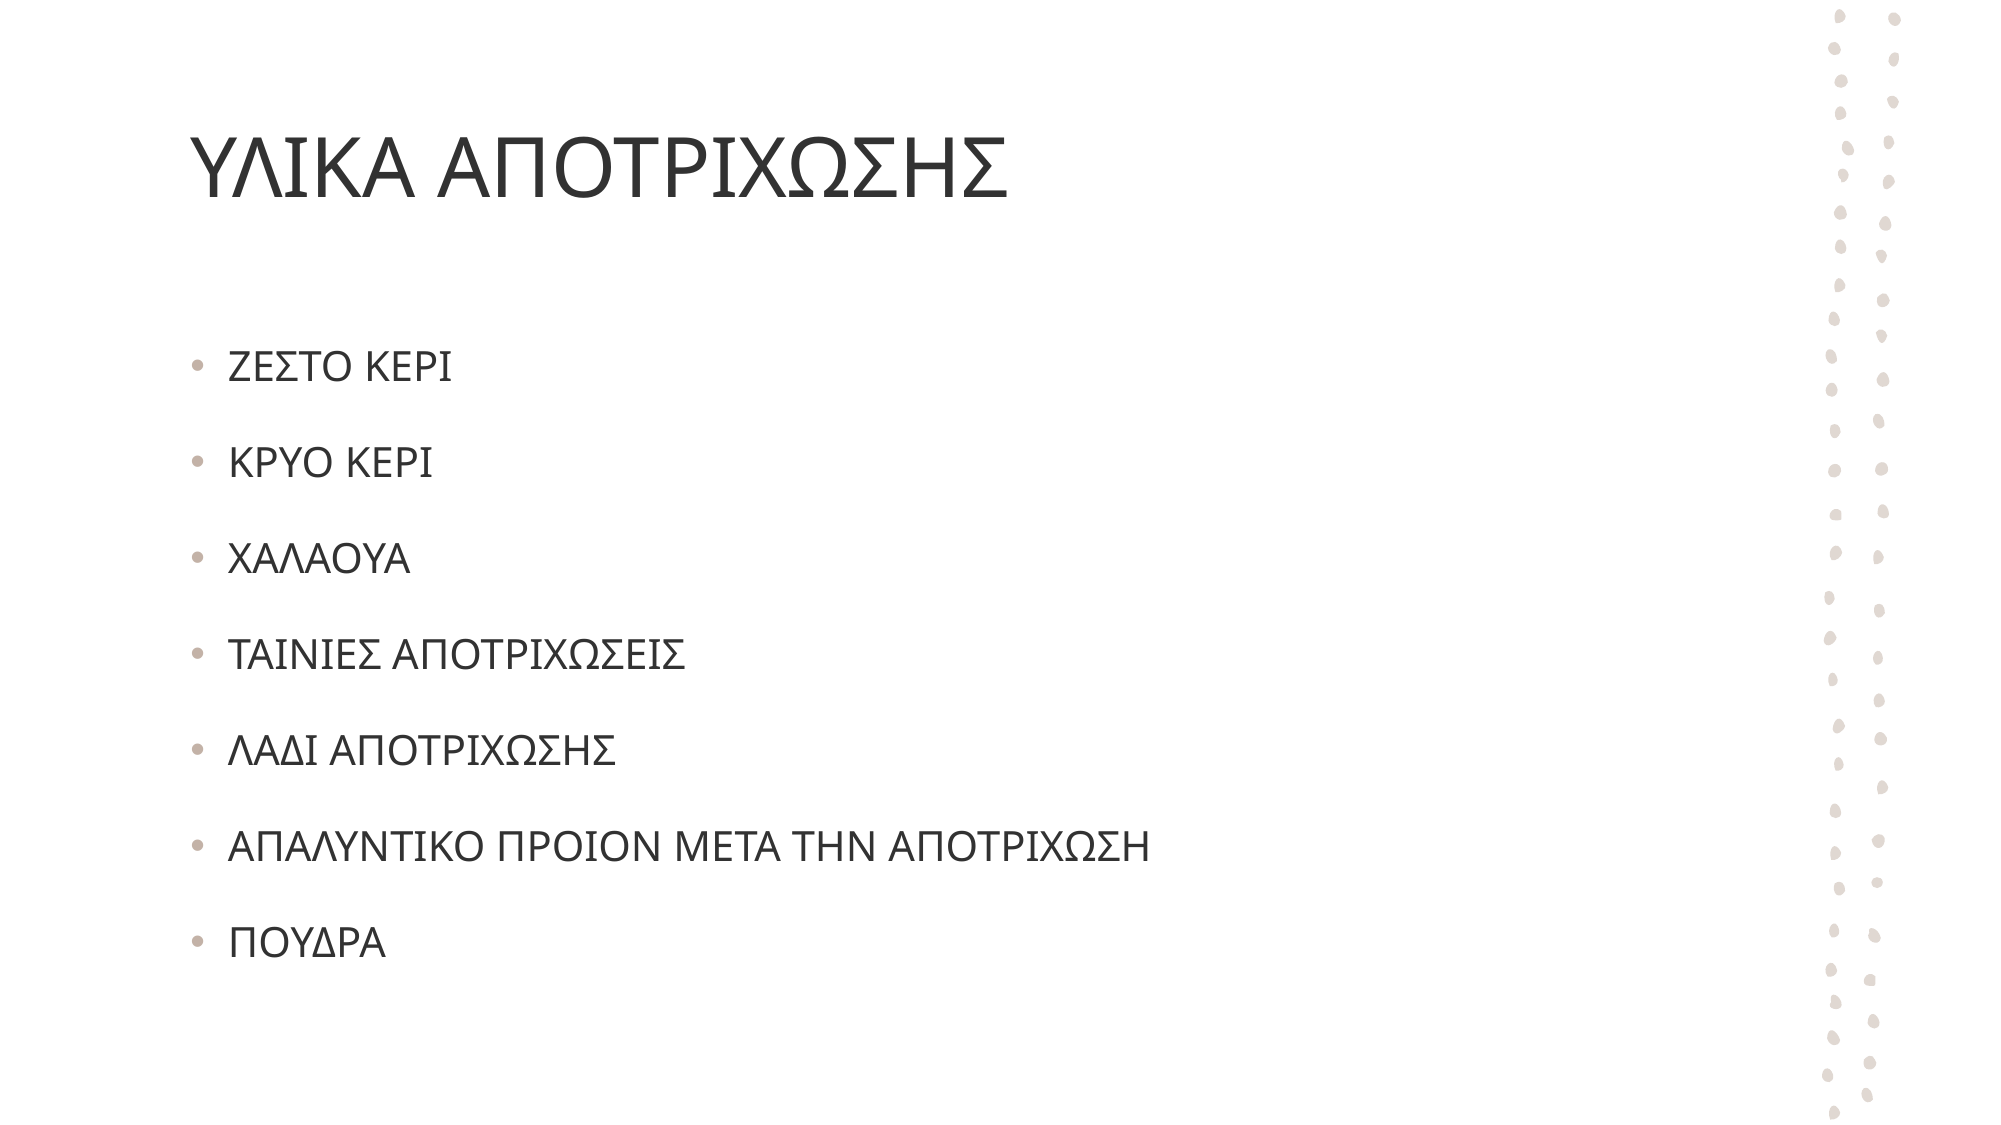

# ΥΛΙΚΑ ΑΠΟΤΡΙΧΩΣΗΣ
ΖΕΣΤΟ ΚΕΡΙ
ΚΡΥΟ ΚΕΡΙ
ΧΑΛΑΟΥΑ
ΤΑΙΝΙΕΣ ΑΠΟΤΡΙΧΩΣΕΙΣ
ΛΑΔΙ ΑΠΟΤΡΙΧΩΣΗΣ
ΑΠΑΛΥΝΤΙΚΟ ΠΡΟΙΟΝ ΜΕΤΑ ΤΗΝ ΑΠΟΤΡΙΧΩΣΗ
ΠΟΥΔΡΑ